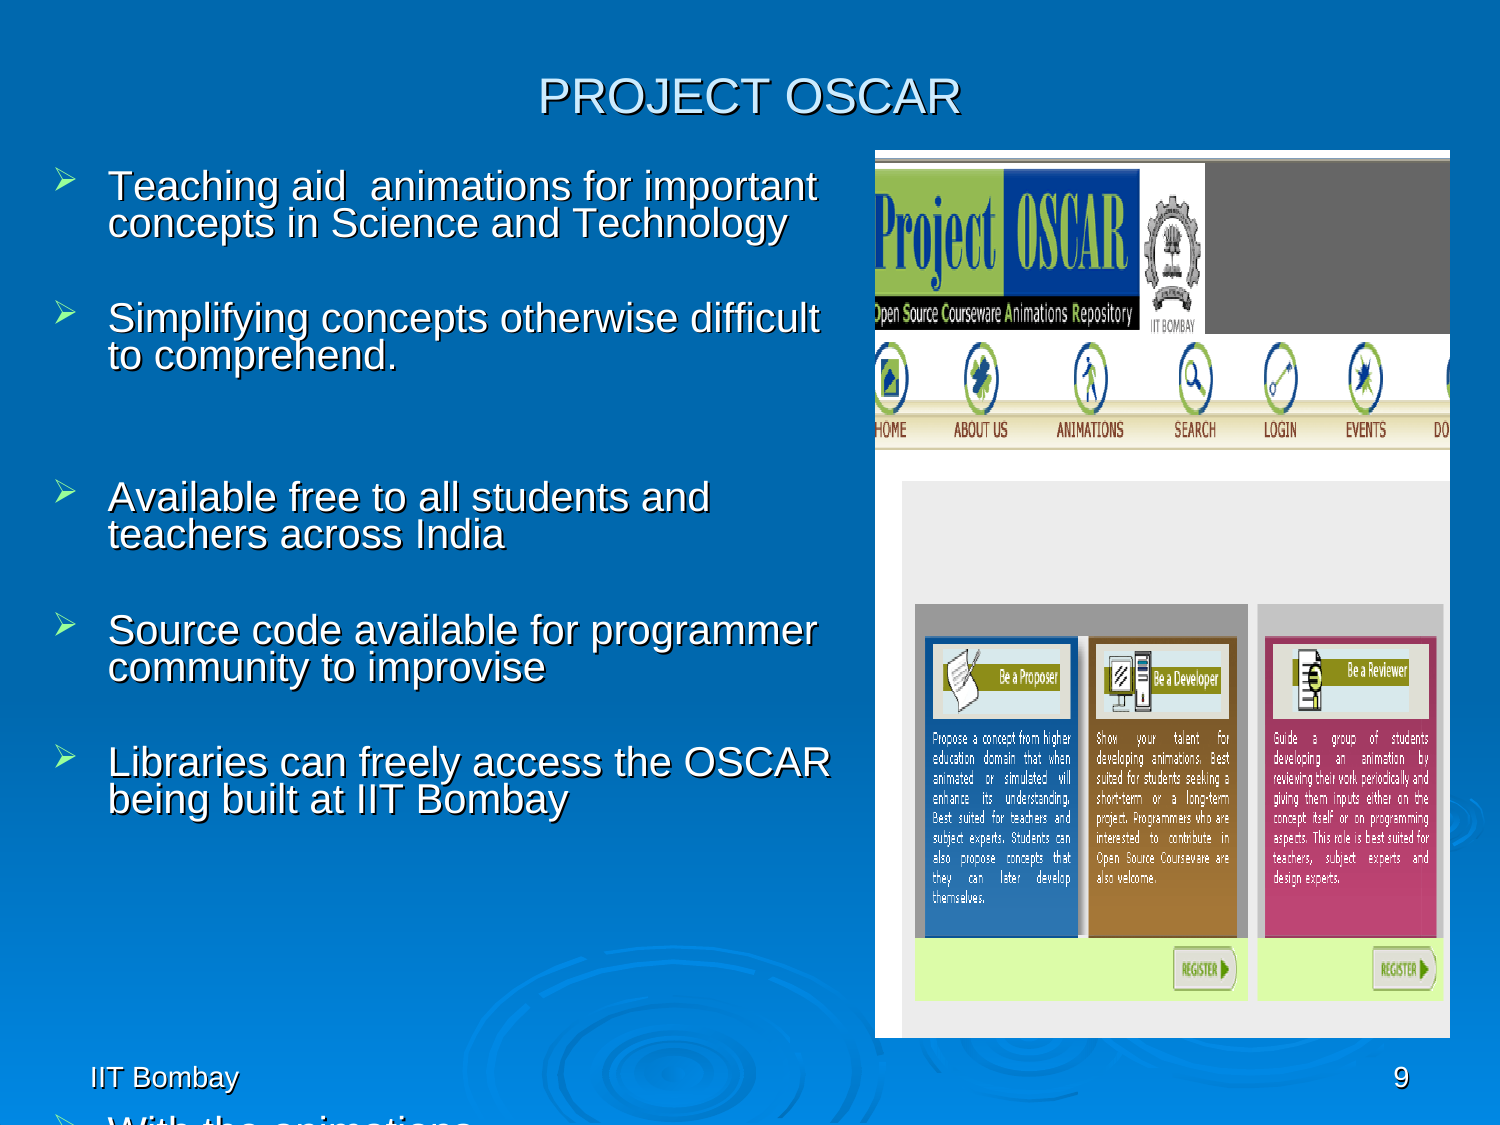

# PROJECT OSCAR
Teaching aid animations for important concepts in Science and Technology
Simplifying concepts otherwise difficult to comprehend.
Available free to all students and teachers across India
Source code available for programmer community to improvise
Libraries can freely access the OSCAR being built at IIT Bombay
With the animations
IIT Bombay
9